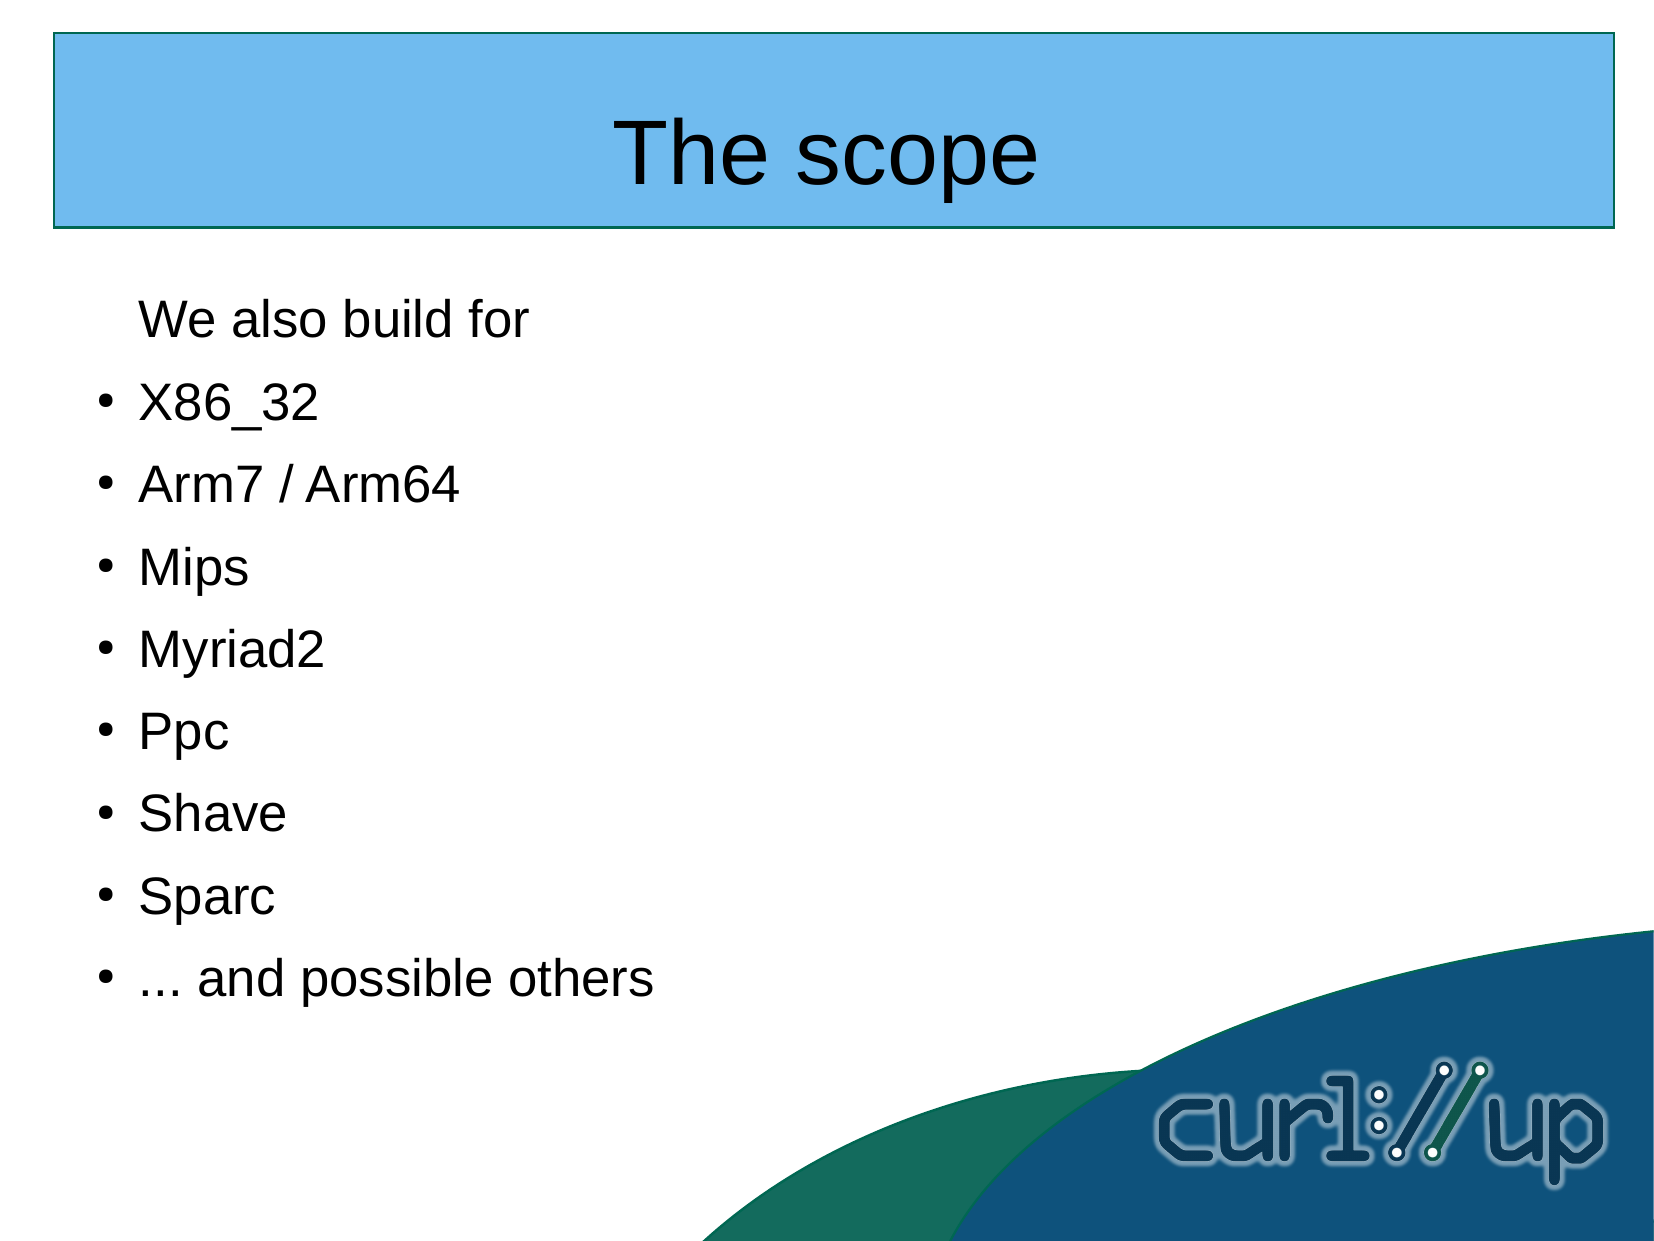

# The scope
We also build for
X86_32
Arm7 / Arm64
Mips
Myriad2
Ppc
Shave
Sparc
... and possible others